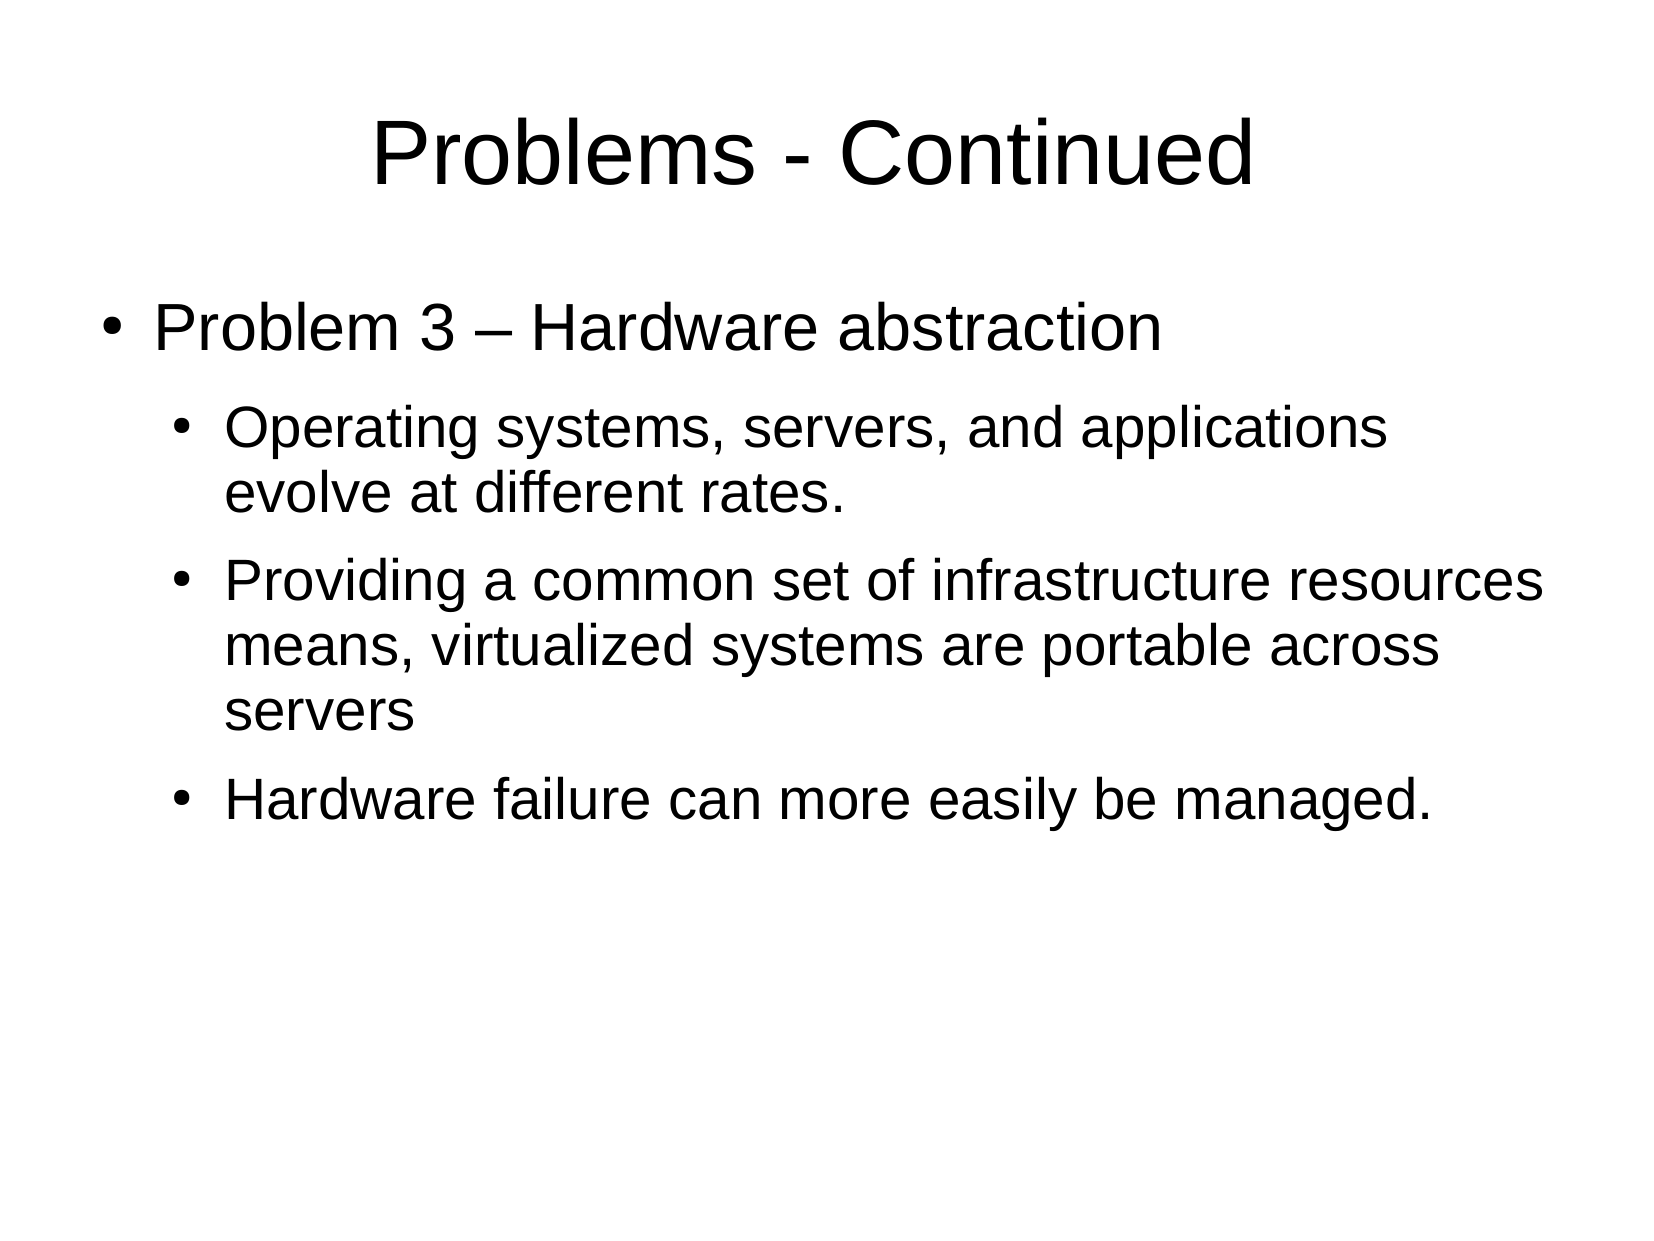

# Problems - Continued
Problem 3 – Hardware abstraction
Operating systems, servers, and applications evolve at different rates.
Providing a common set of infrastructure resources means, virtualized systems are portable across servers
Hardware failure can more easily be managed.